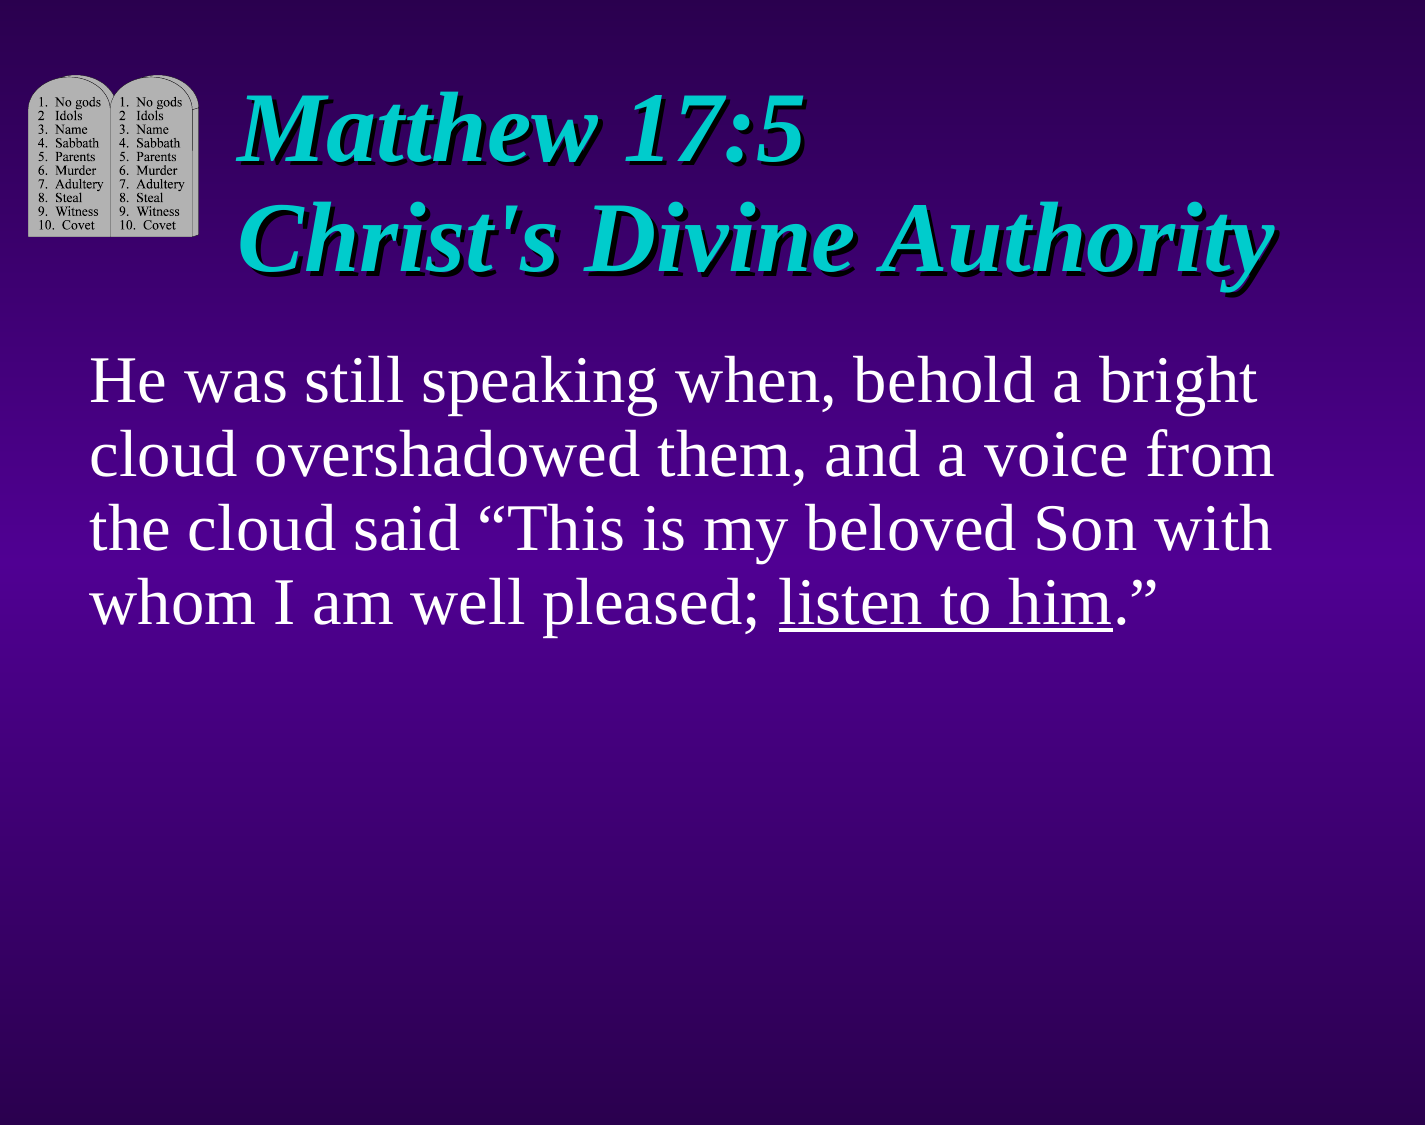

# Matthew 17:5 Christ's Divine Authority
He was still speaking when, behold a bright cloud overshadowed them, and a voice from the cloud said “This is my beloved Son with whom I am well pleased; listen to him.”